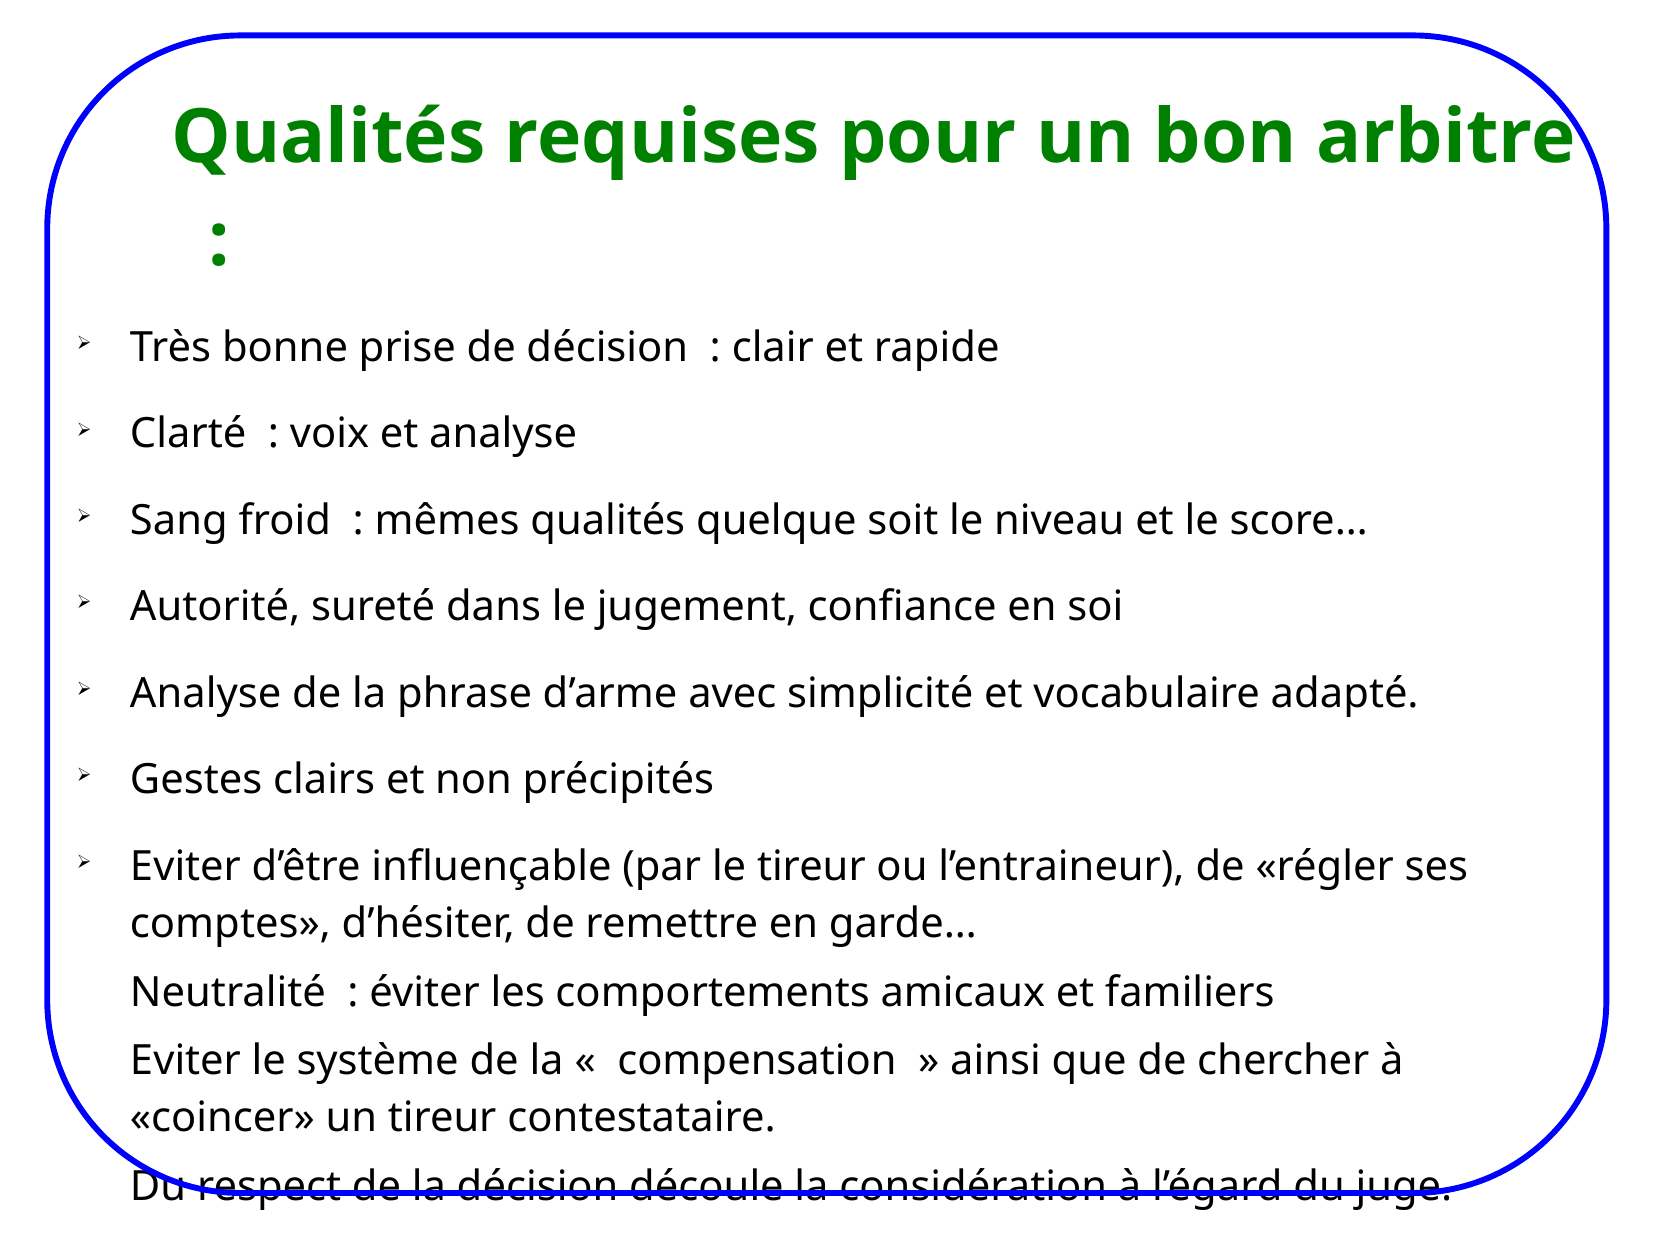

# Qualités requises pour un bon arbitre :
Très bonne prise de décision  : clair et rapide
Clarté  : voix et analyse
Sang froid  : mêmes qualités quelque soit le niveau et le score…
Autorité, sureté dans le jugement, confiance en soi
Analyse de la phrase d’arme avec simplicité et vocabulaire adapté.
Gestes clairs et non précipités
Eviter d’être influençable (par le tireur ou l’entraineur), de «régler ses comptes», d’hésiter, de remettre en garde…
Neutralité  : éviter les comportements amicaux et familiers
Eviter le système de la «  compensation  » ainsi que de chercher à «coincer» un tireur contestataire.
Du respect de la décision découle la considération à l’égard du juge.
Etre capable d’expliquer sa décision